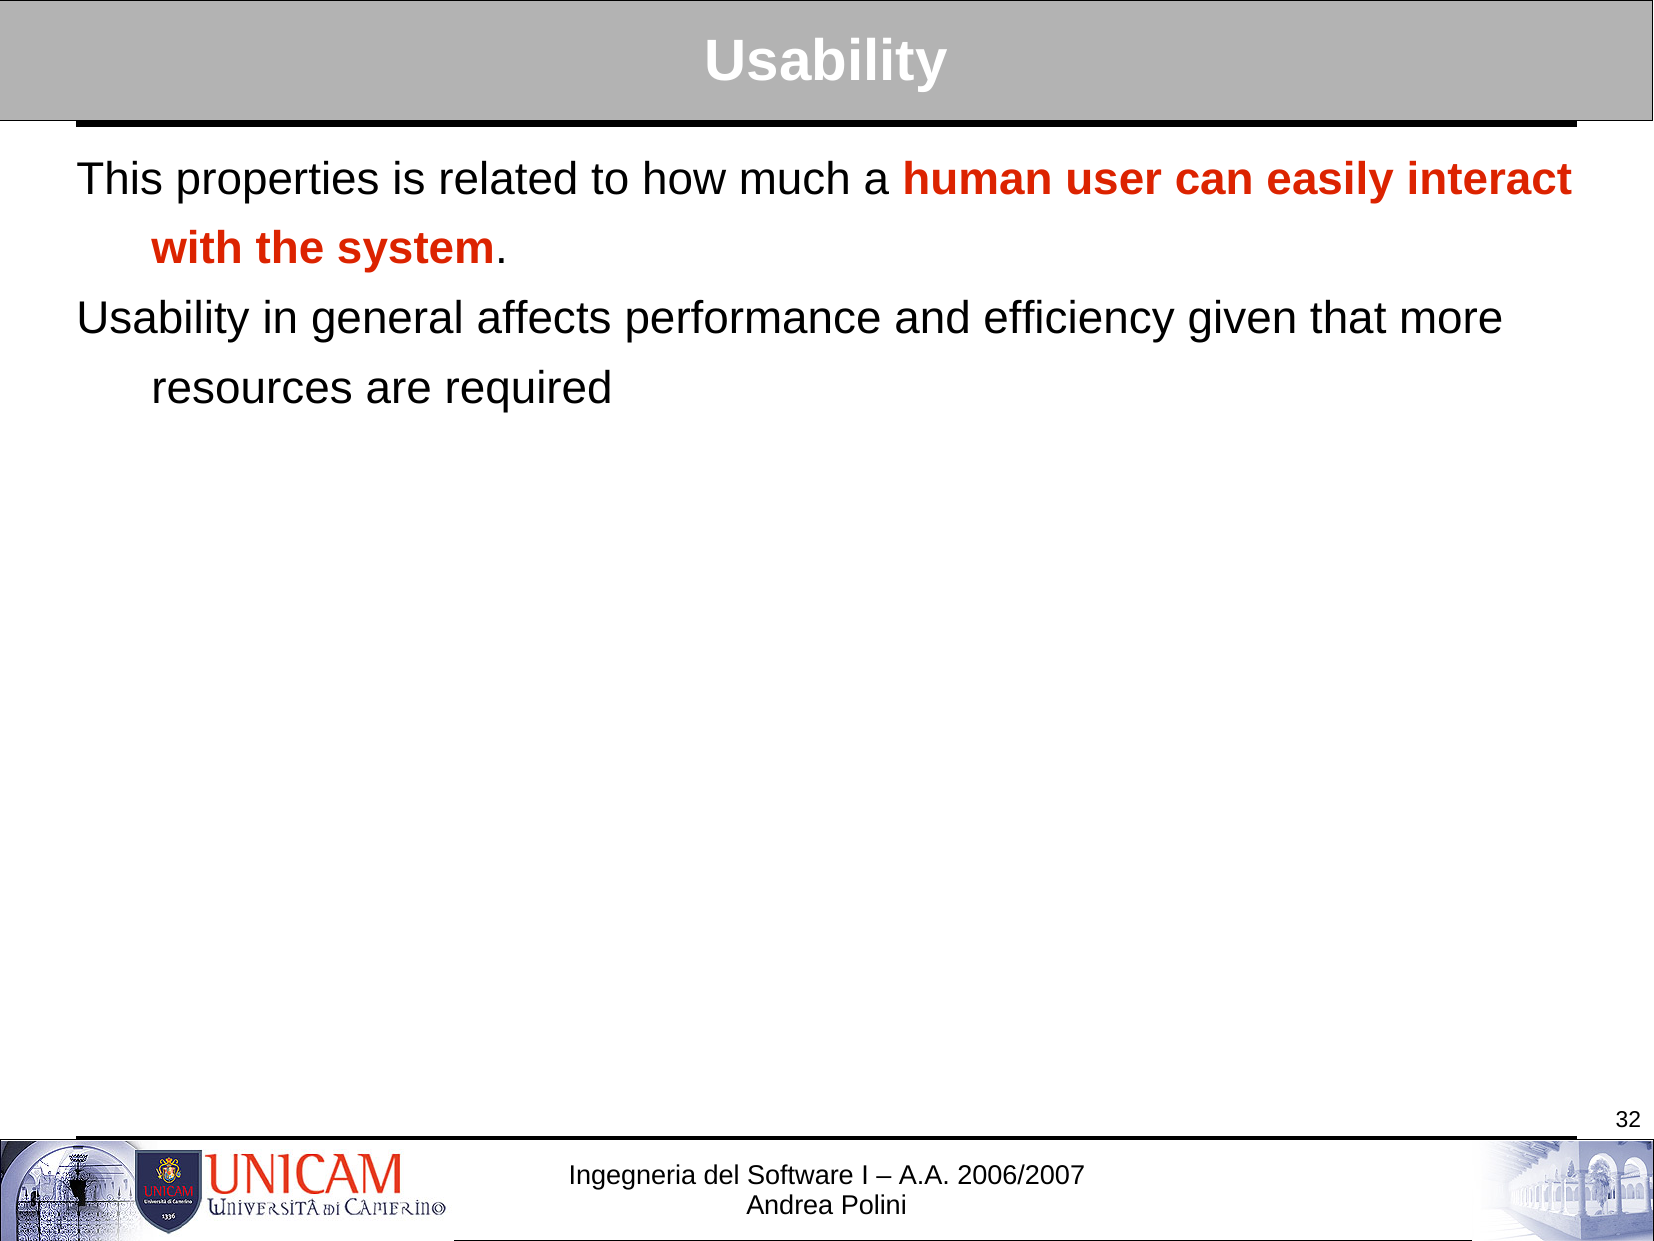

# Usability
This properties is related to how much a human user can easily interact with the system.
Usability in general affects performance and efficiency given that more resources are required
32